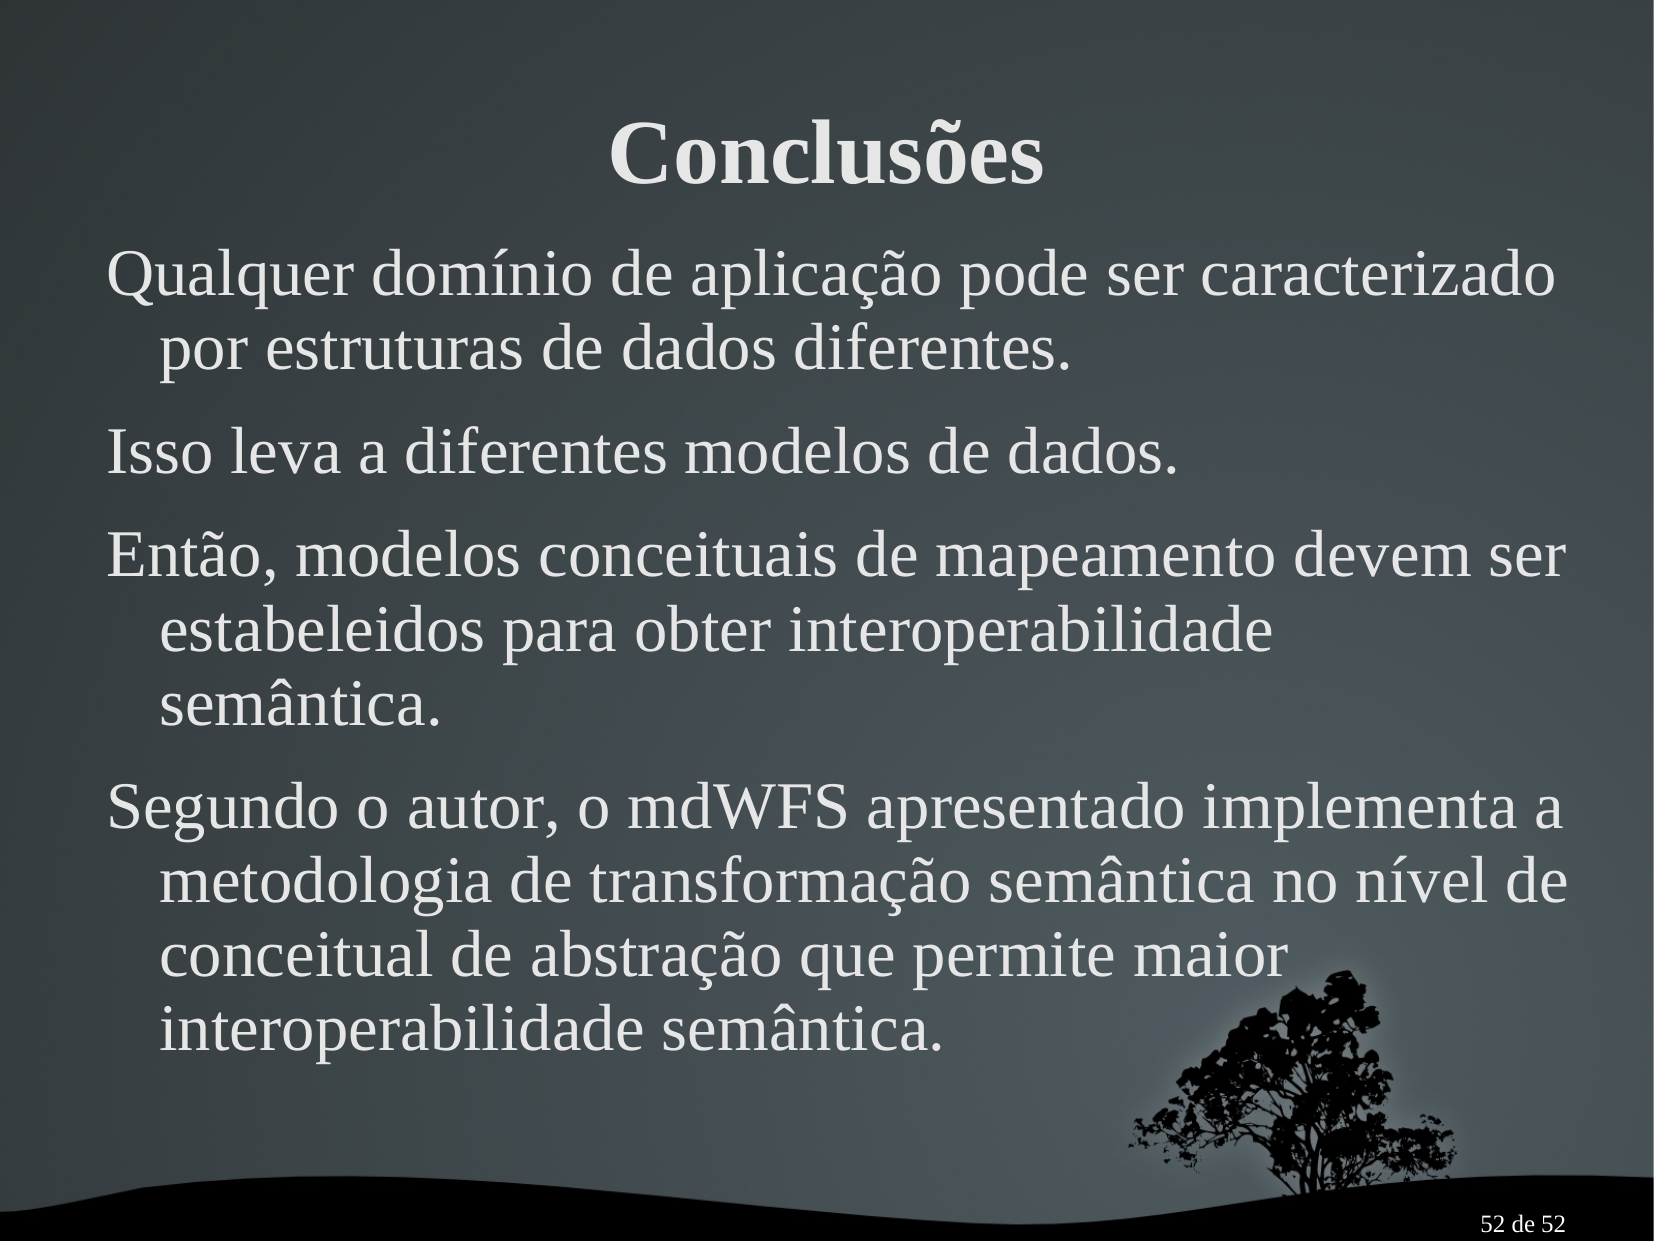

# Conclusões
Qualquer domínio de aplicação pode ser caracterizado por estruturas de dados diferentes.
Isso leva a diferentes modelos de dados.
Então, modelos conceituais de mapeamento devem ser estabeleidos para obter interoperabilidade semântica.
Segundo o autor, o mdWFS apresentado implementa a metodologia de transformação semântica no nível de conceitual de abstração que permite maior interoperabilidade semântica.
52